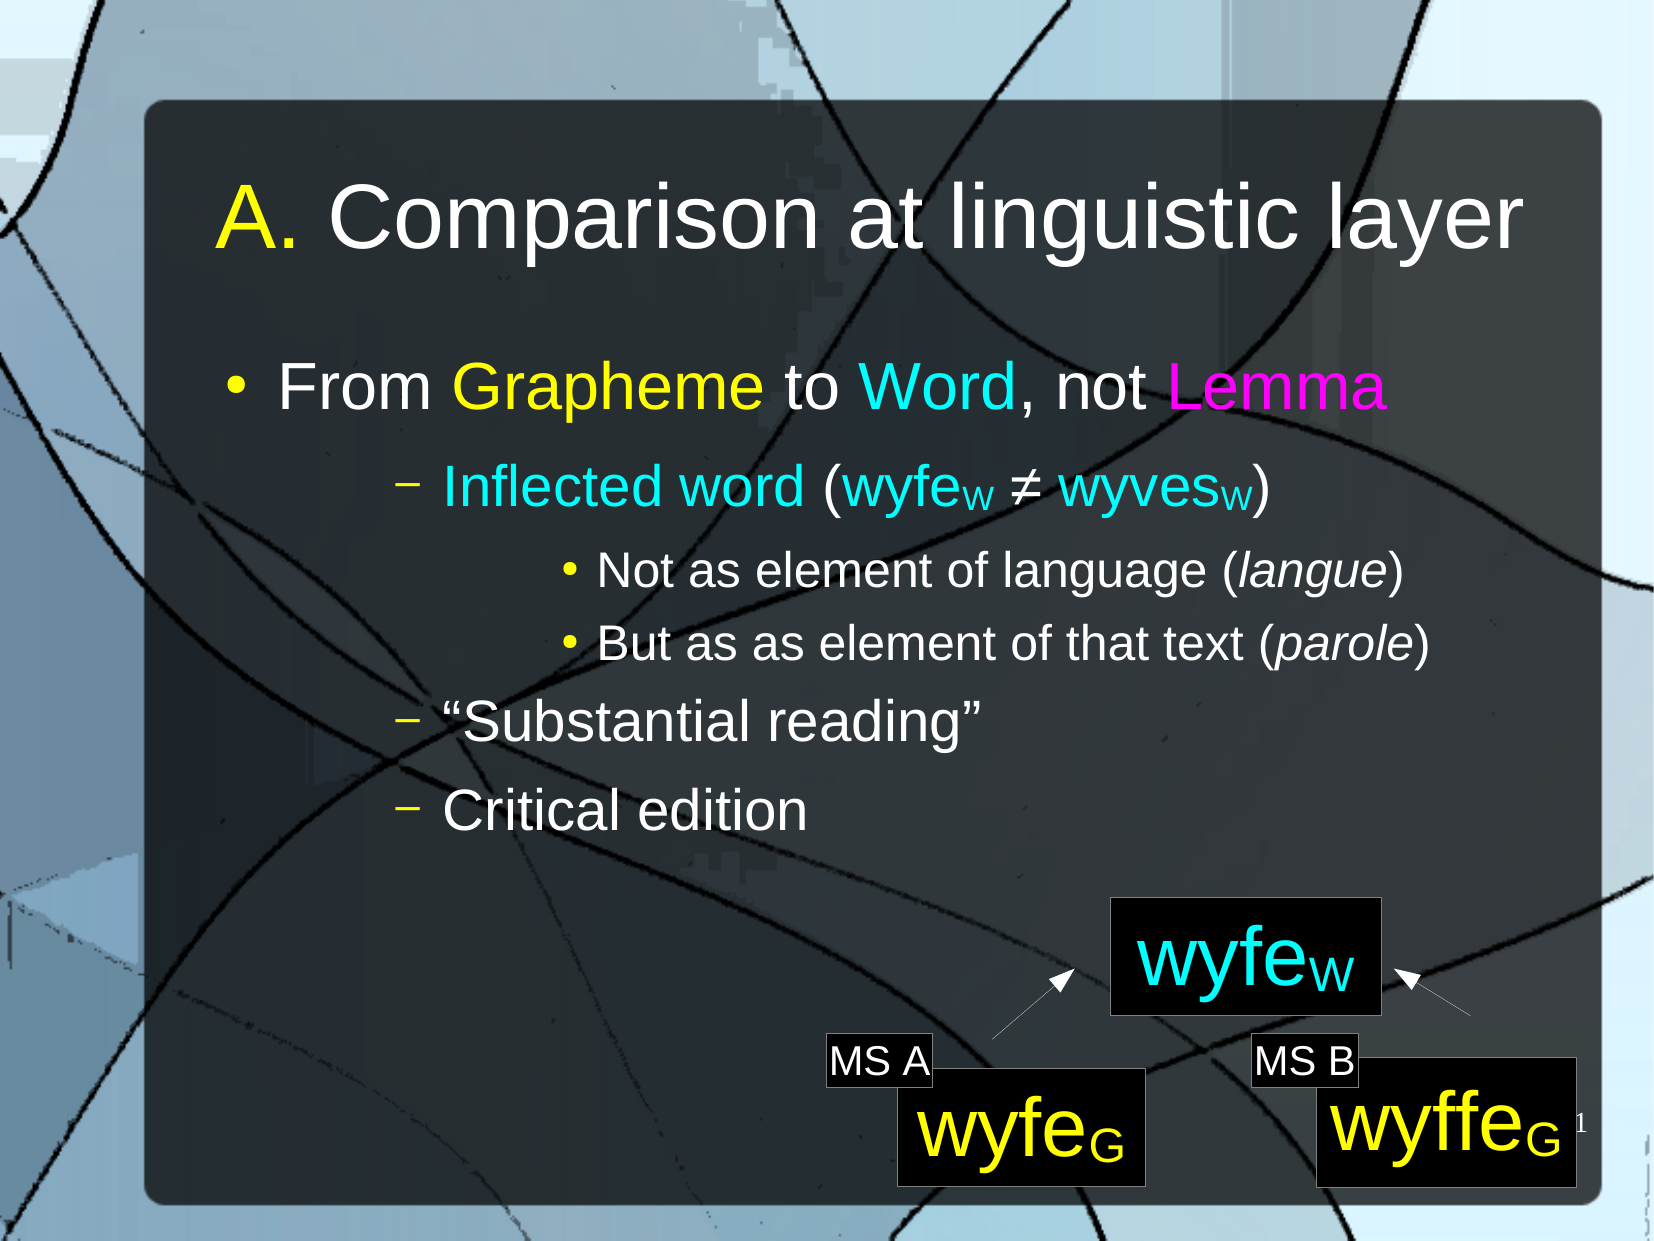

# A. Comparison at linguistic layer
From Grapheme to Word, not Lemma
Inflected word (wyfeW ≠ wyvesW)
Not as element of language (langue)
But as as element of that text (parole)
“Substantial reading”
Critical edition
wyfeW
MS A
MS B
wyffeG
wyfeG
31